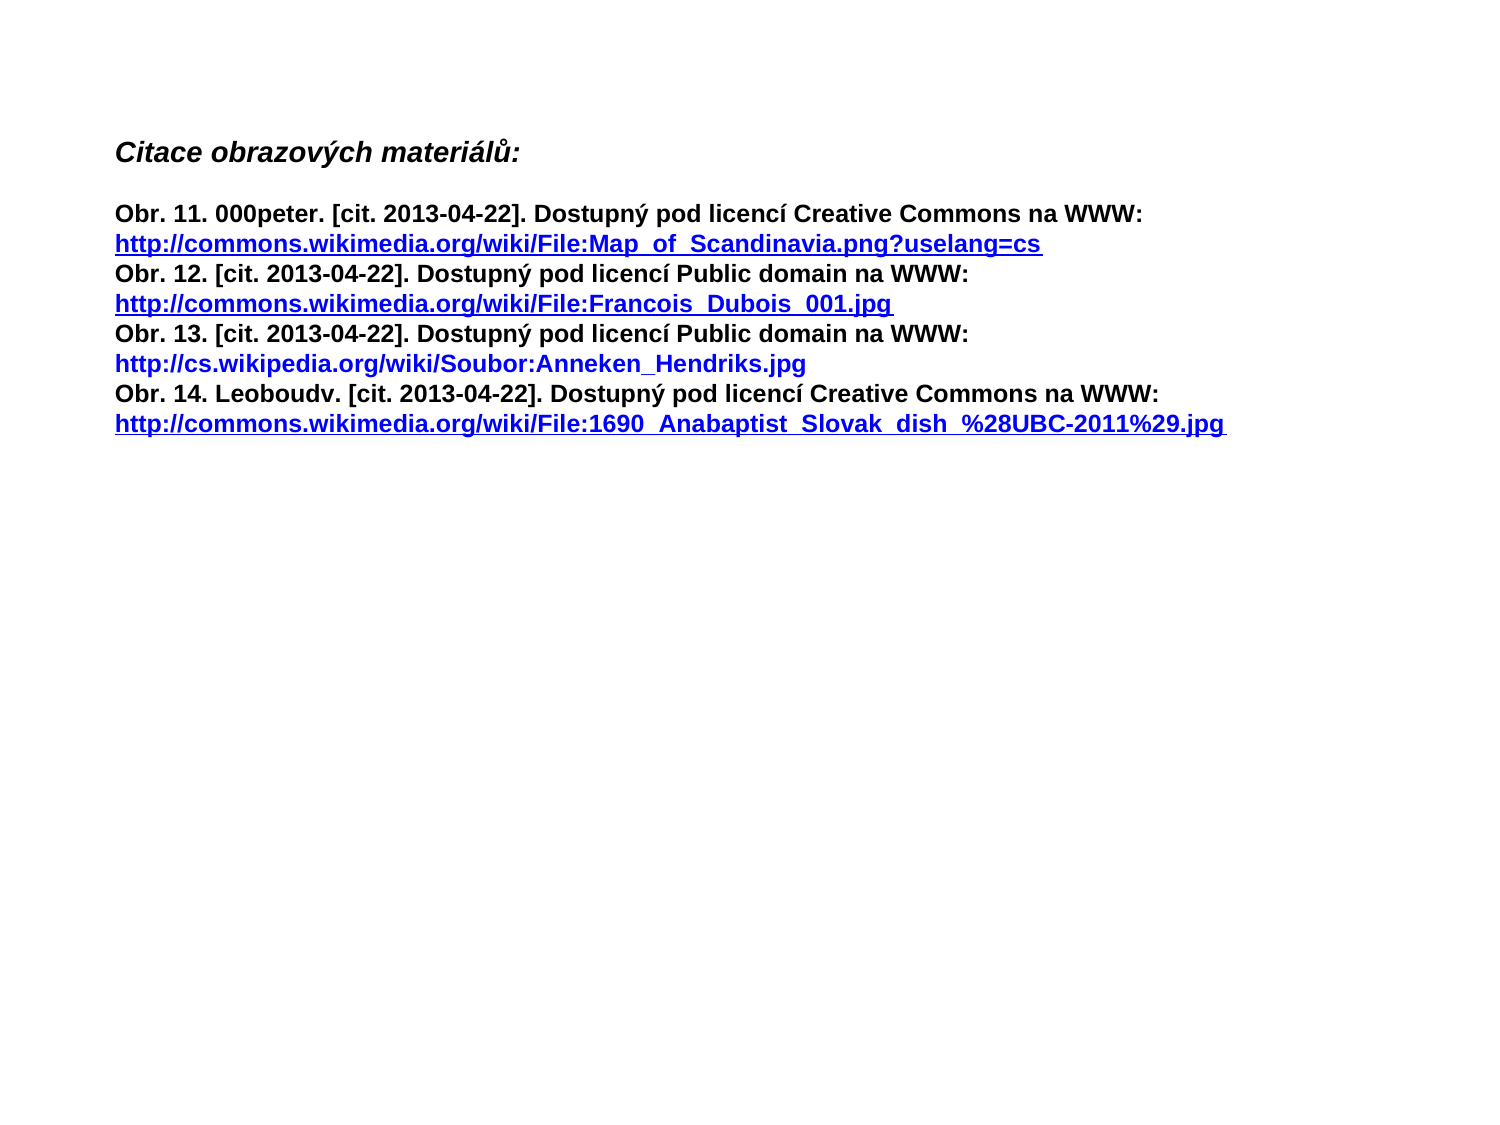

Citace obrazových materiálů:
Obr. 11. 000peter. [cit. 2013-04-22]. Dostupný pod licencí Creative Commons na WWW:
http://commons.wikimedia.org/wiki/File:Map_of_Scandinavia.png?uselang=cs
Obr. 12. [cit. 2013-04-22]. Dostupný pod licencí Public domain na WWW:
http://commons.wikimedia.org/wiki/File:Francois_Dubois_001.jpg
Obr. 13. [cit. 2013-04-22]. Dostupný pod licencí Public domain na WWW:
http://cs.wikipedia.org/wiki/Soubor:Anneken_Hendriks.jpg
Obr. 14. Leoboudv. [cit. 2013-04-22]. Dostupný pod licencí Creative Commons na WWW:
http://commons.wikimedia.org/wiki/File:1690_Anabaptist_Slovak_dish_%28UBC-2011%29.jpg